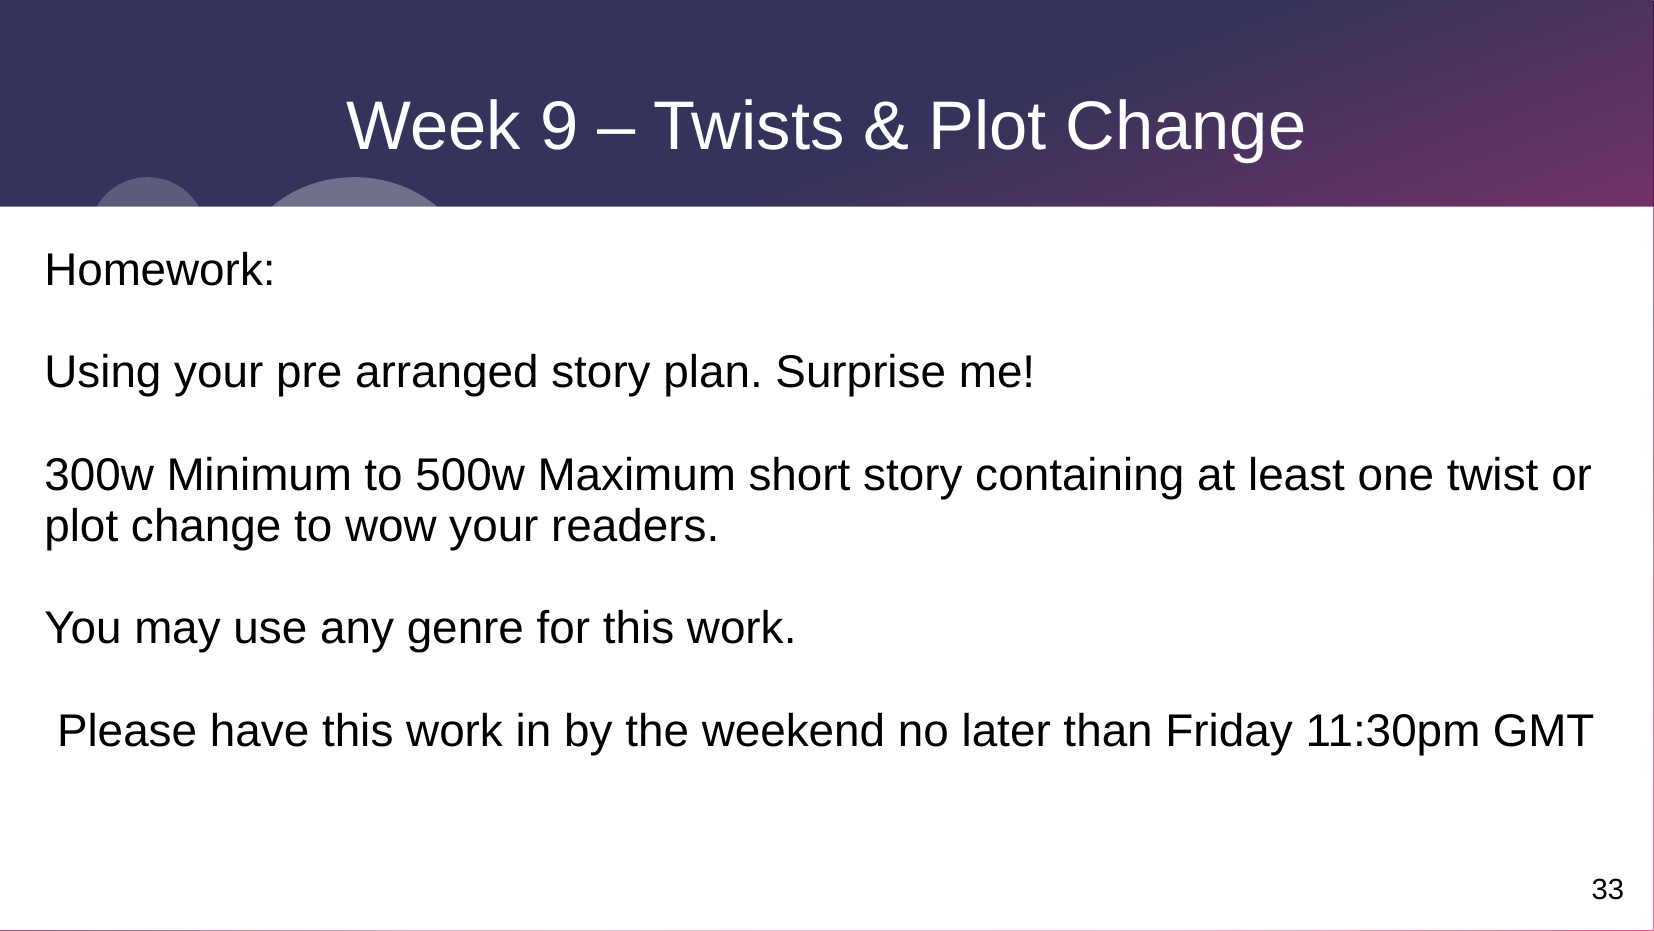

# Week 9 – Twists & Plot Change
Homework:
Using your pre arranged story plan. Surprise me!
300w Minimum to 500w Maximum short story containing at least one twist or plot change to wow your readers.
You may use any genre for this work.
 Please have this work in by the weekend no later than Friday 11:30pm GMT
33